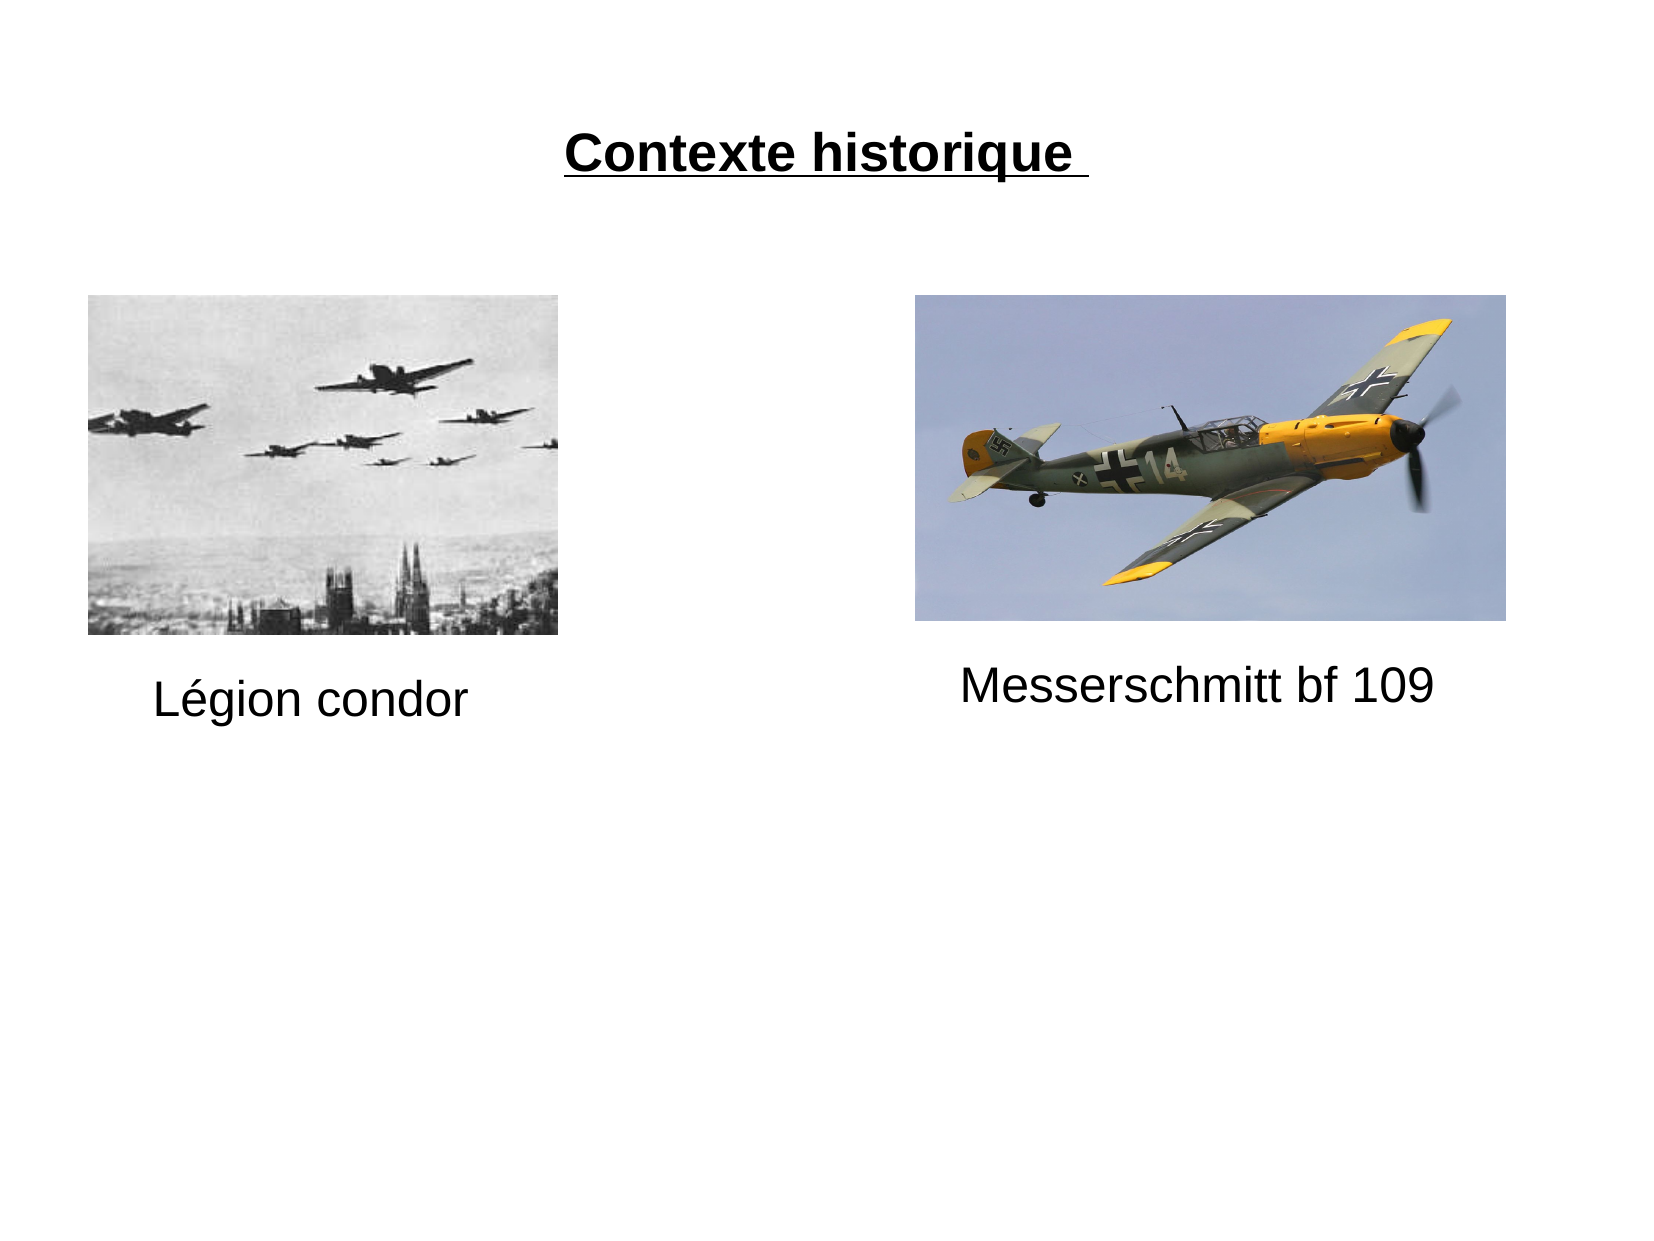

# Contexte historique
 Légion condor
Messerschmitt bf 109